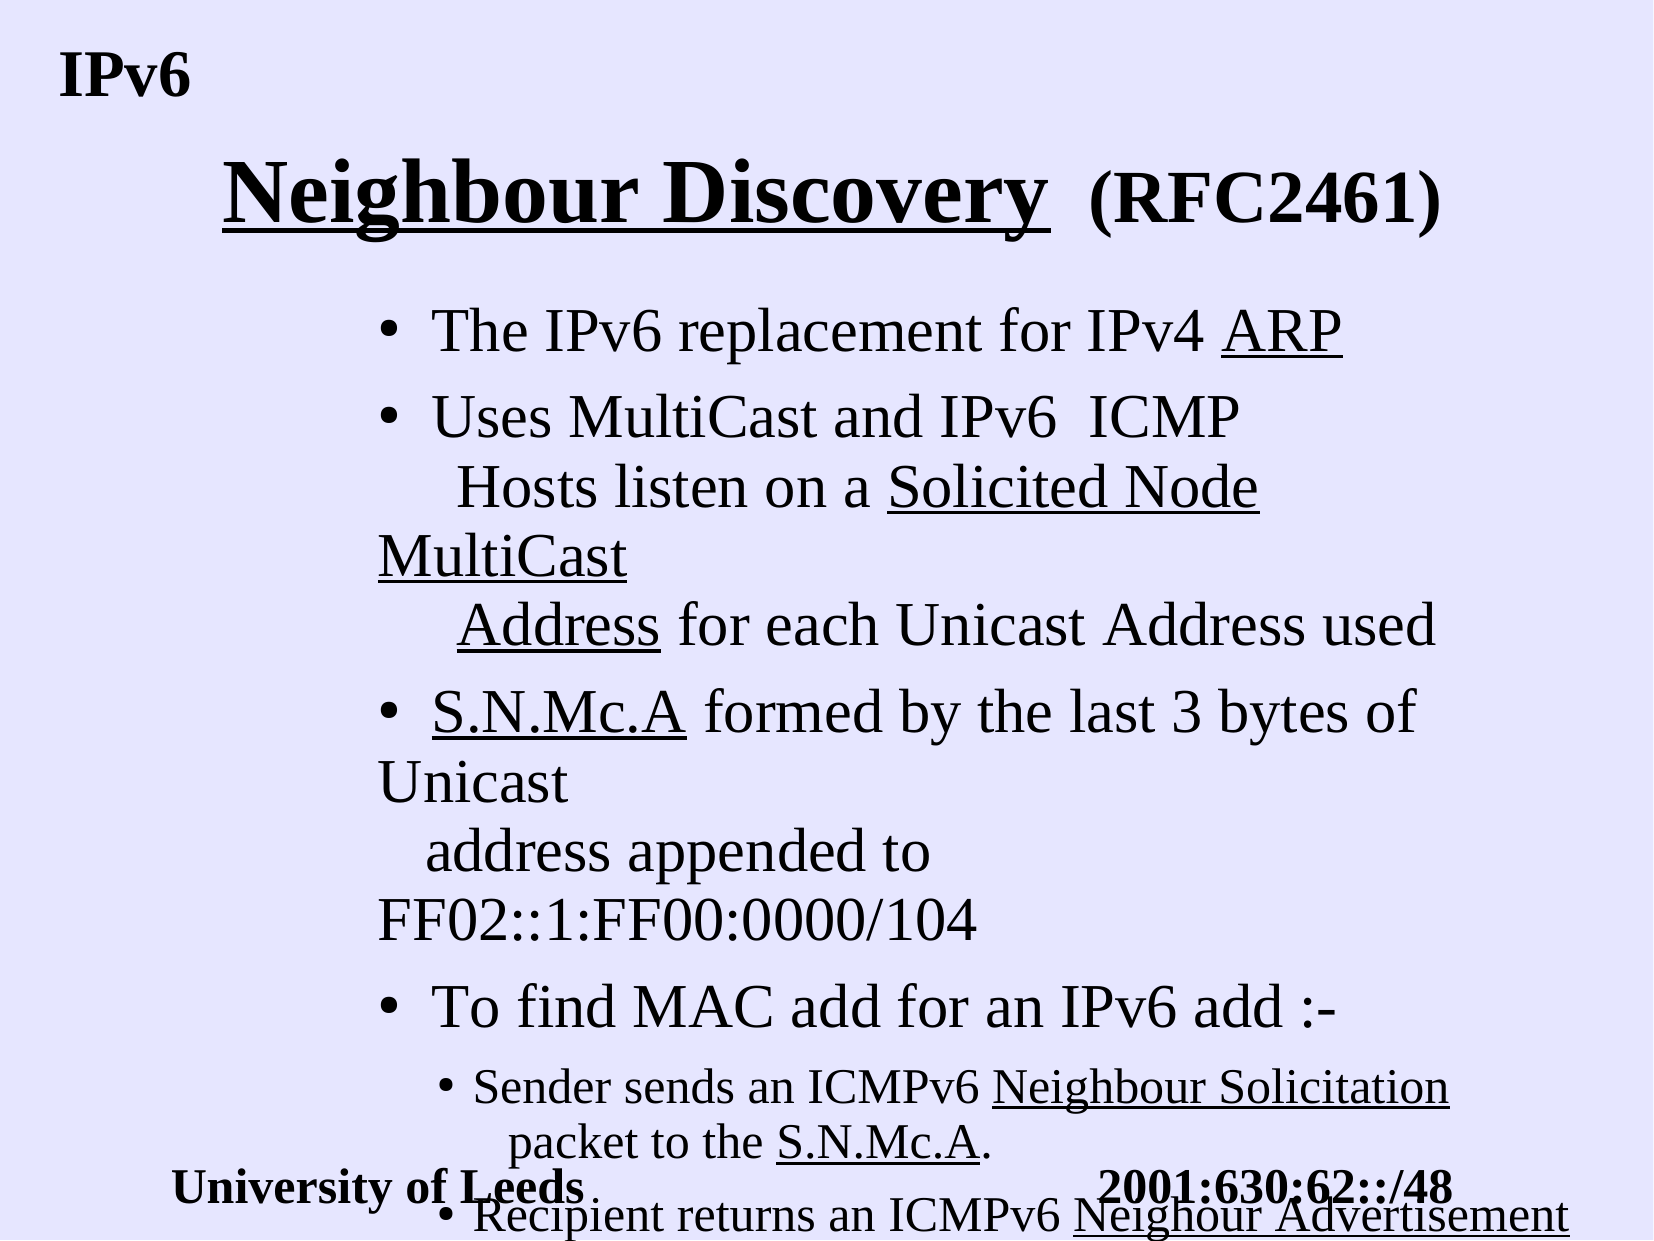

# Neighbour Discovery (RFC2461)
 The IPv6 replacement for IPv4 ARP
 Uses MultiCast and IPv6 ICMP
 Hosts listen on a Solicited Node MultiCast
 Address for each Unicast Address used
 S.N.Mc.A formed by the last 3 bytes of Unicast
 address appended to FF02::1:FF00:0000/104
 To find MAC add for an IPv6 add :-
Sender sends an ICMPv6 Neighbour Solicitation packet to the S.N.Mc.A.
Recipient returns an ICMPv6 Neighour Advertisement packet.